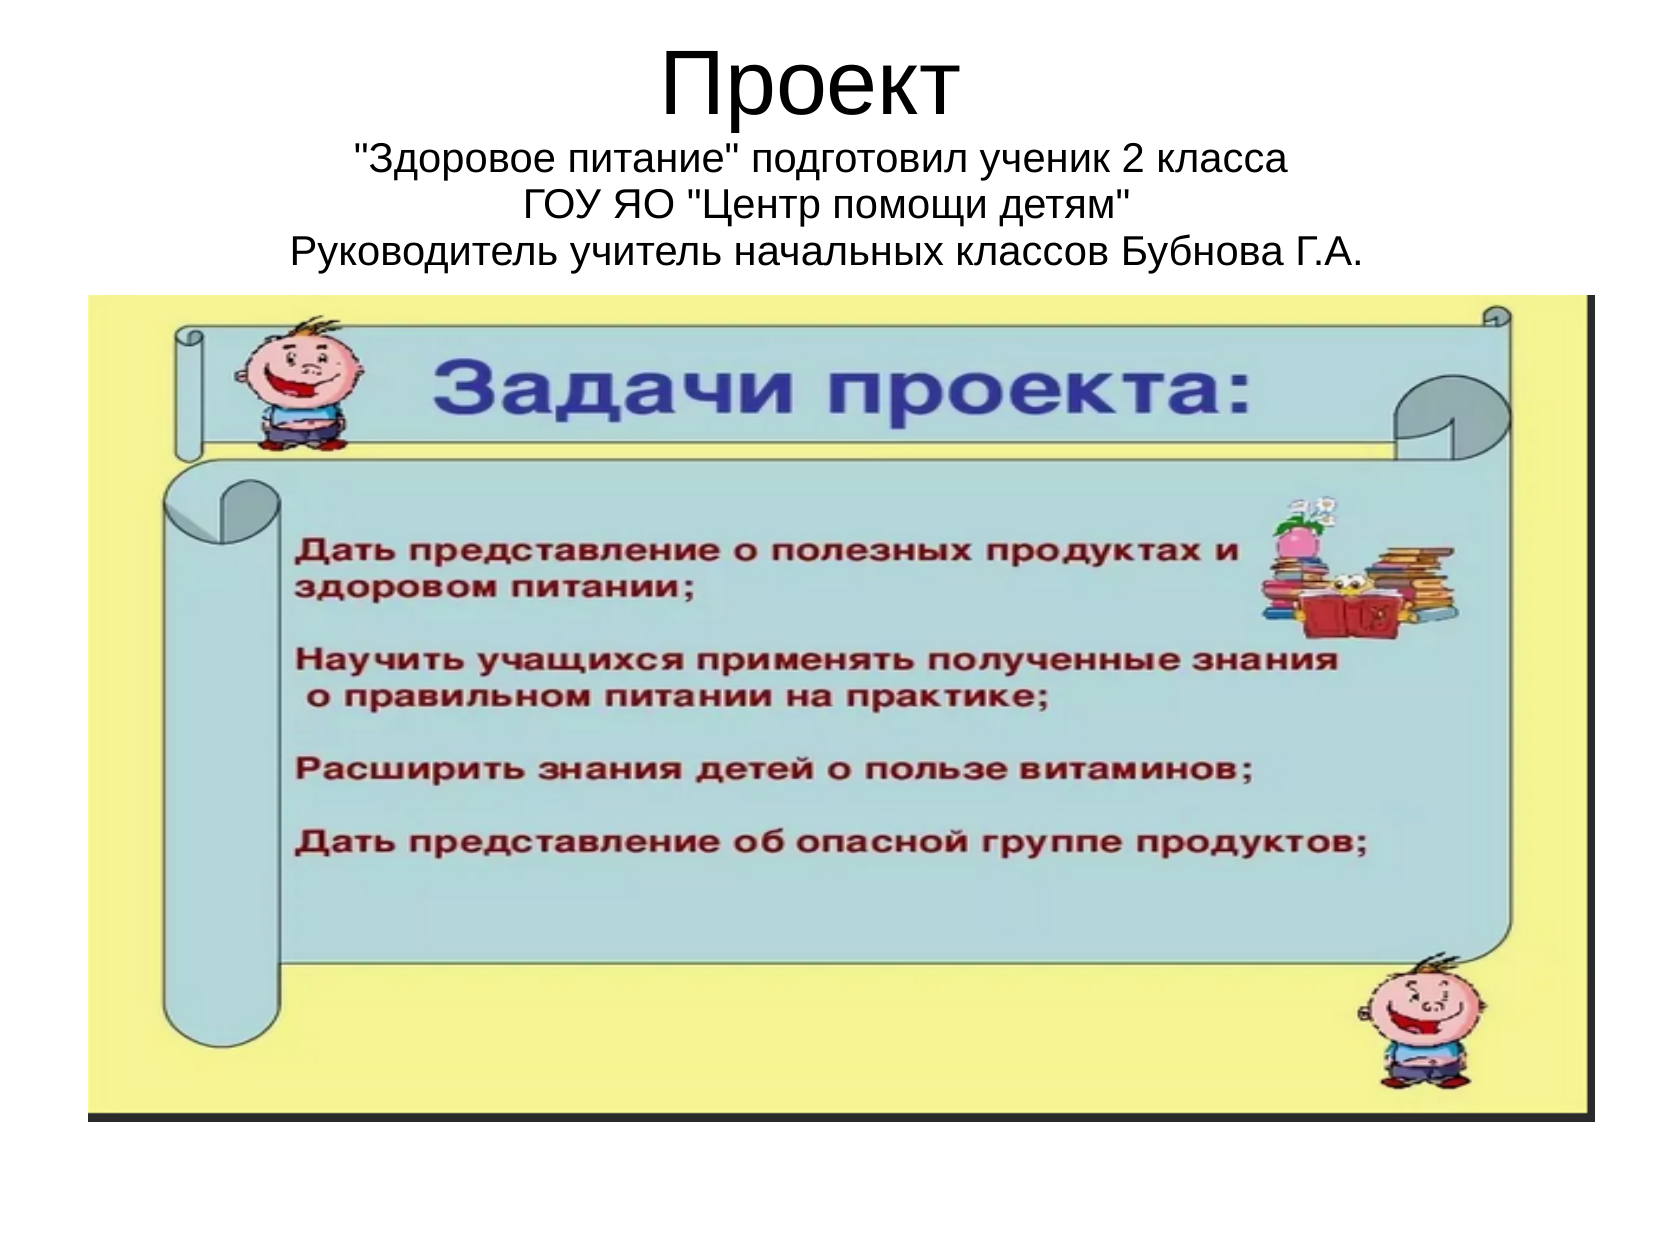

# Проект "Здоровое питание" подготовил ученик 2 класса ГОУ ЯО "Центр помощи детям" Руководитель учитель начальных классов Бубнова Г.А.